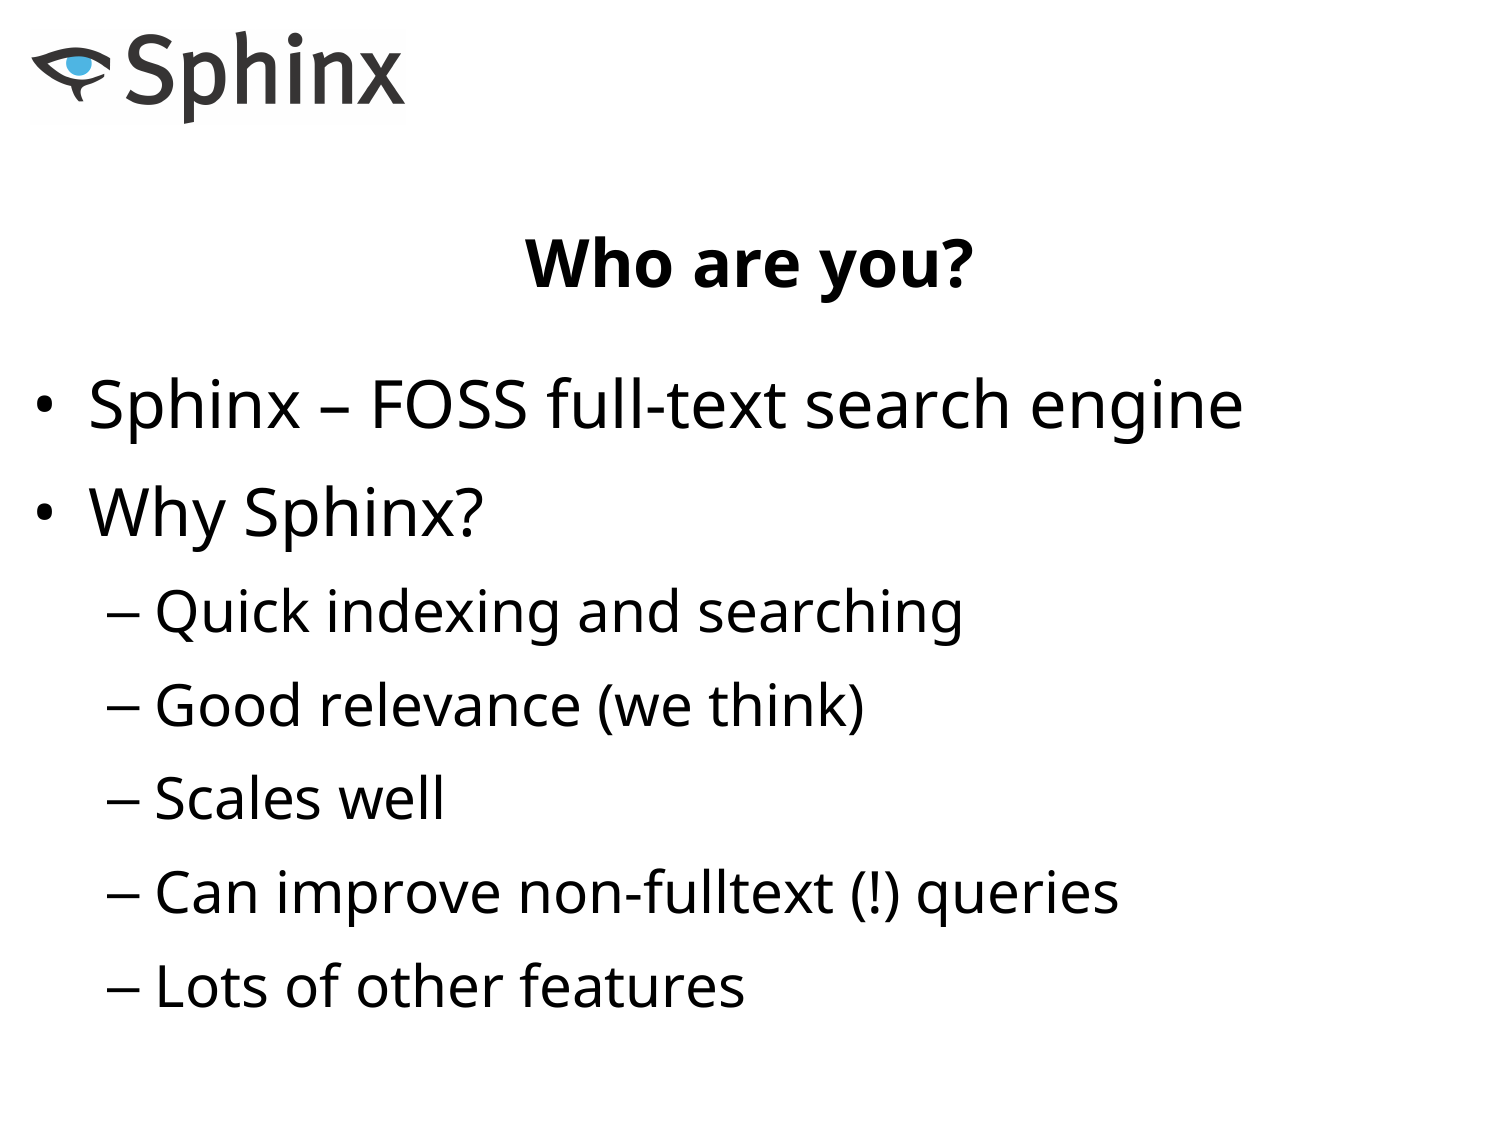

# Who are you?
Sphinx – FOSS full-text search engine
Why Sphinx?
Quick indexing and searching
Good relevance (we think)
Scales well
Can improve non-fulltext (!) queries
Lots of other features